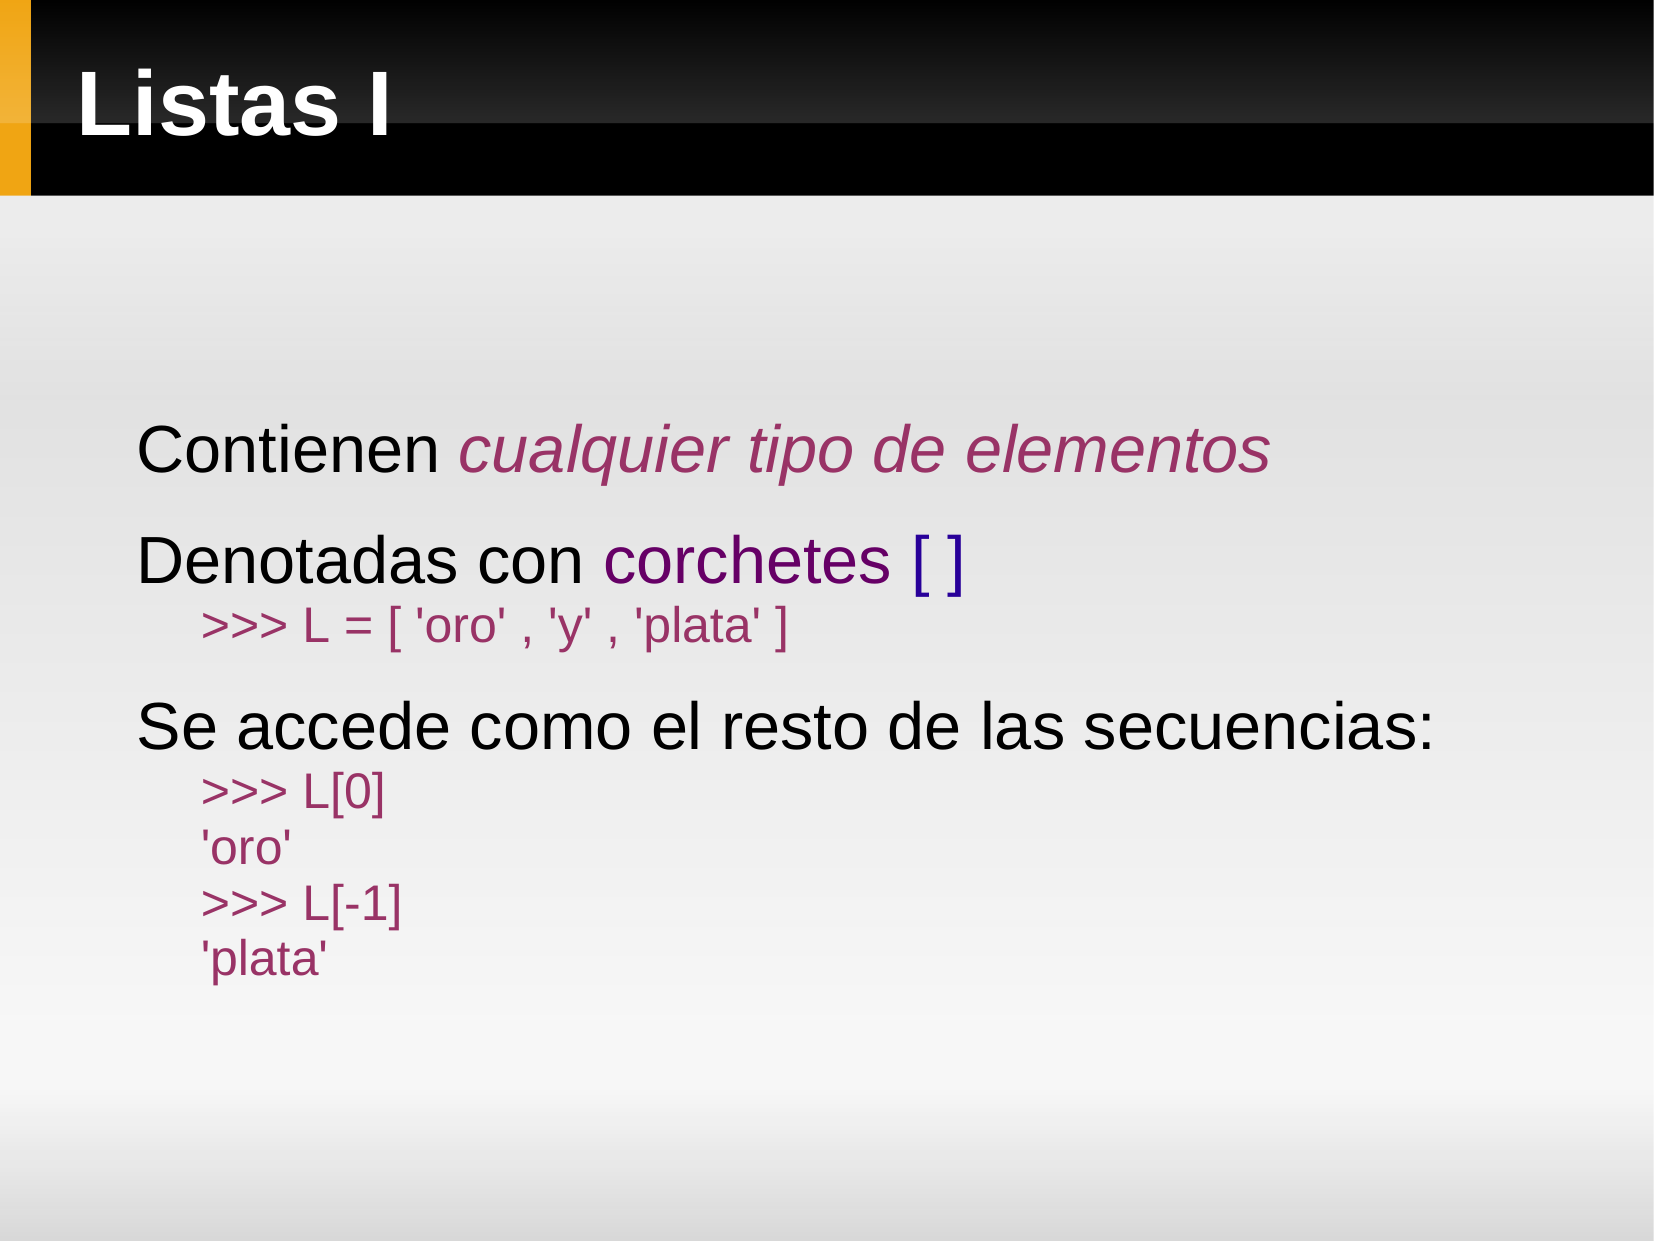

# Listas I
 Contienen cualquier tipo de elementos
 Denotadas con corchetes [ ]
>>> L = [ 'oro' , 'y' , 'plata' ]
 Se accede como el resto de las secuencias:
>>> L[0]
'oro'
>>> L[-1]
'plata'